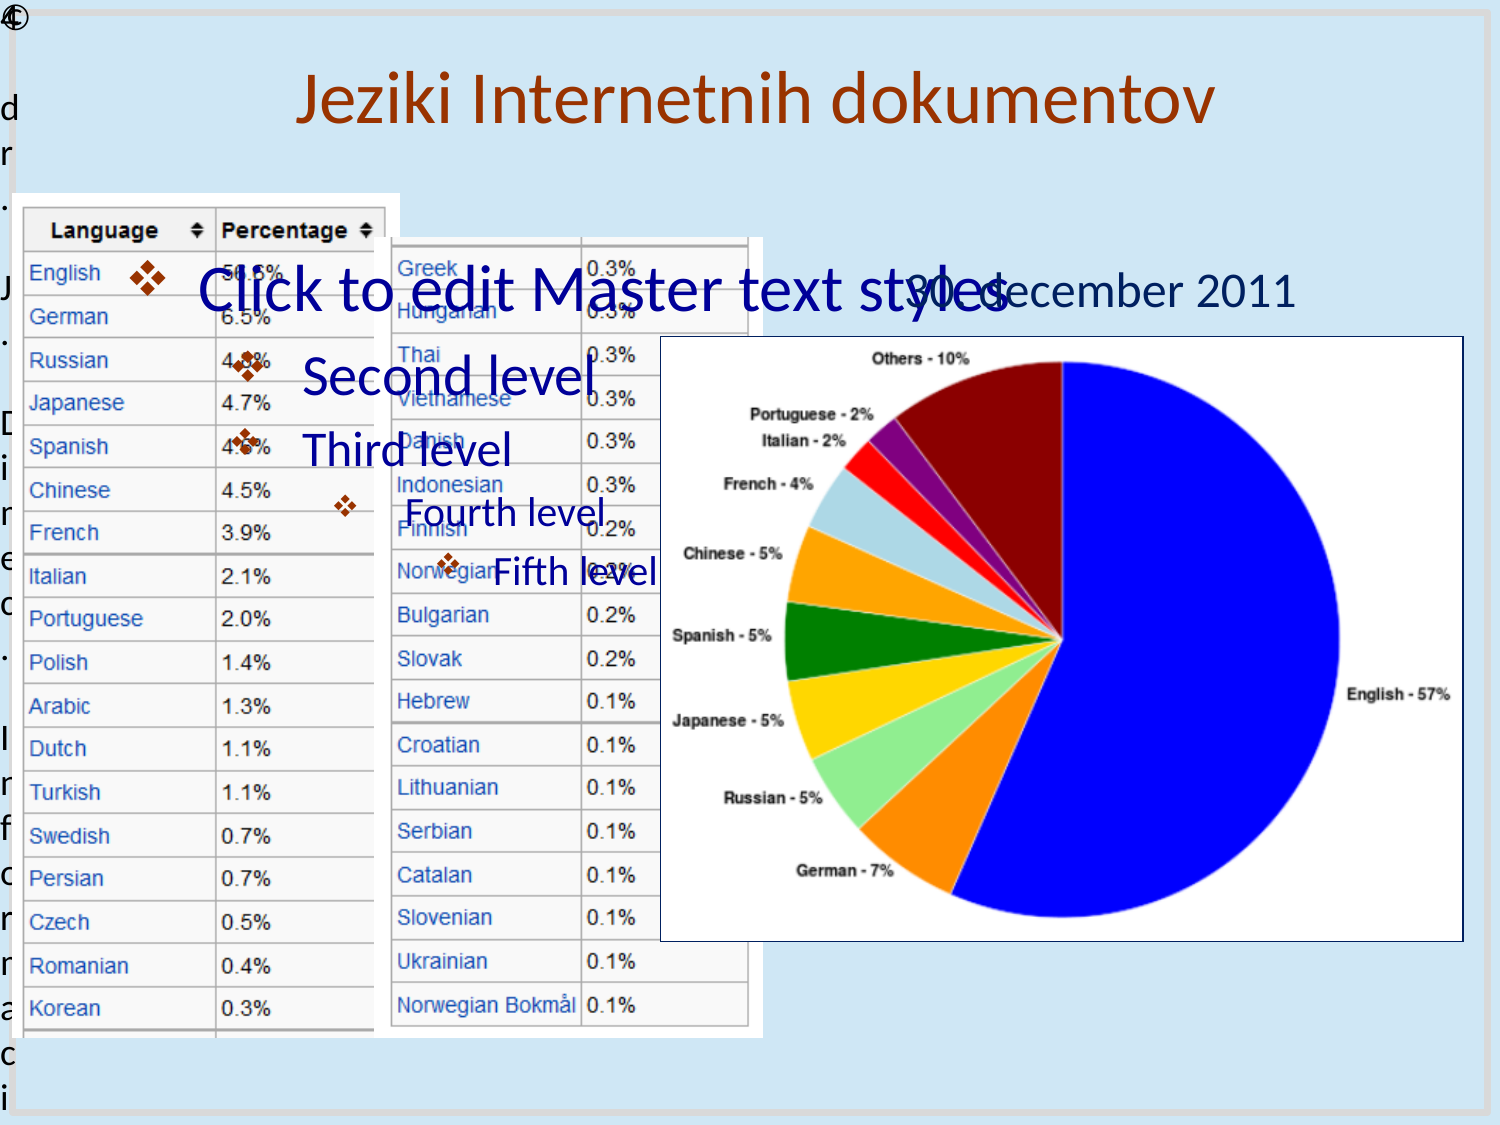

© dr. J. Dimec. Informacijski viri na internetu (2012 / 13). Večjezičnost Interneta in spletnih informacijskih virov. MI 1
2
# Jeziki Internetnih dokumentov
Click to edit Master text styles
Second level
Third level
Fourth level
Fifth level
30. december 2011